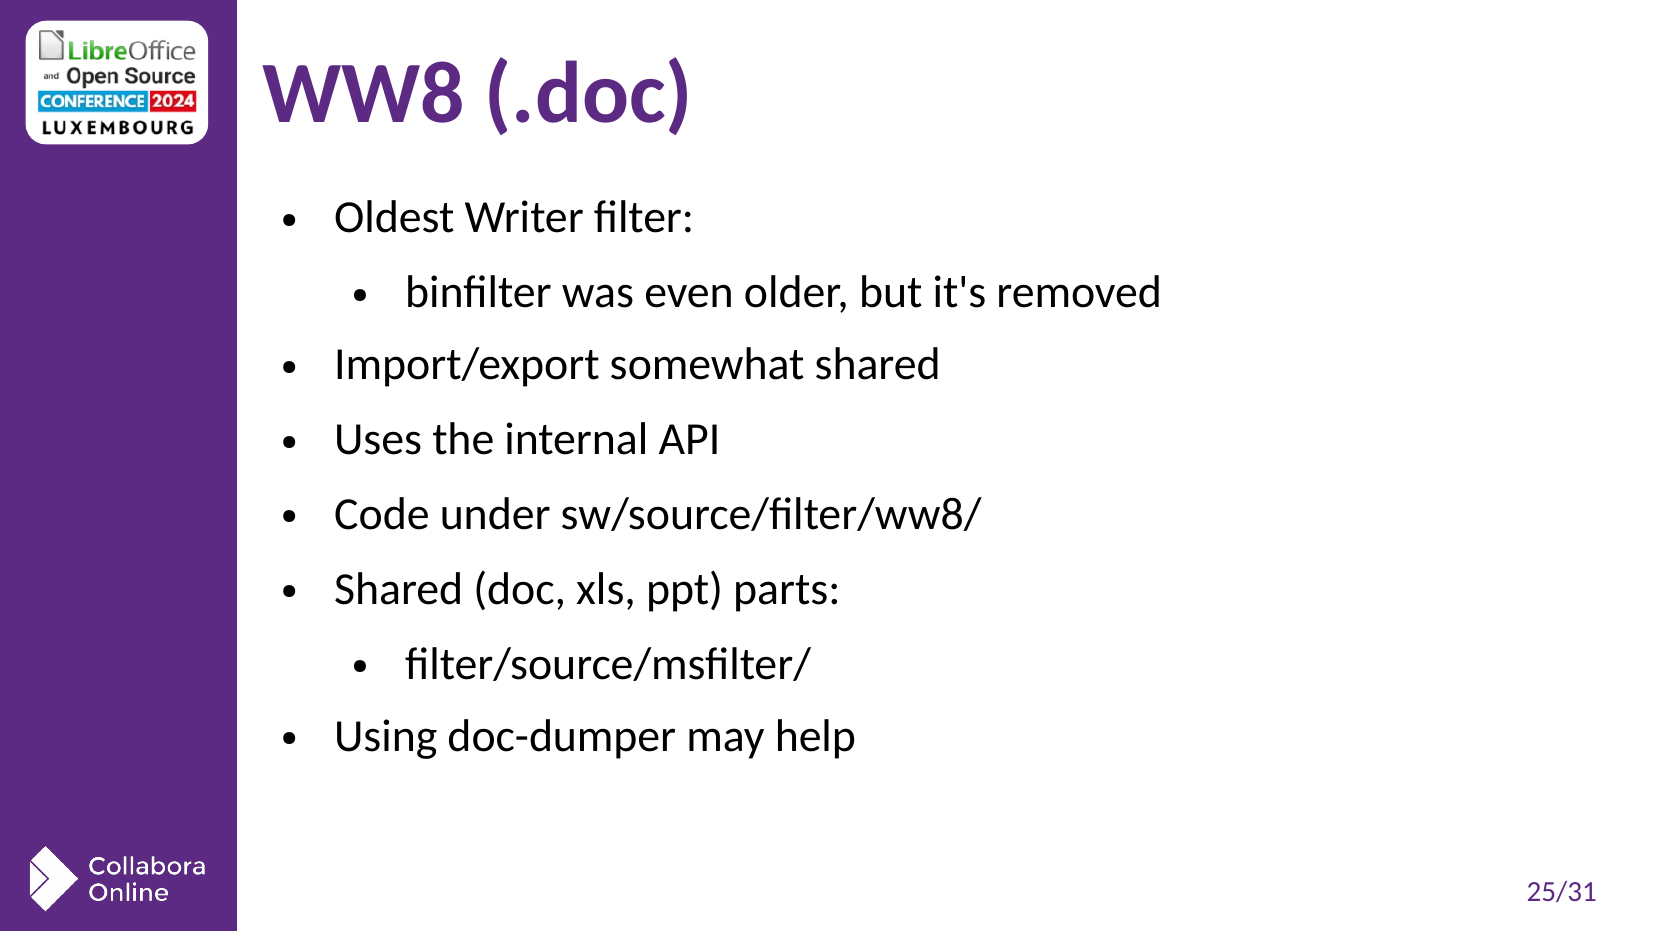

# WW8 (.doc)
Oldest Writer filter:
binfilter was even older, but it's removed
Import/export somewhat shared
Uses the internal API
Code under sw/source/filter/ww8/
Shared (doc, xls, ppt) parts:
filter/source/msfilter/
Using doc-dumper may help
25